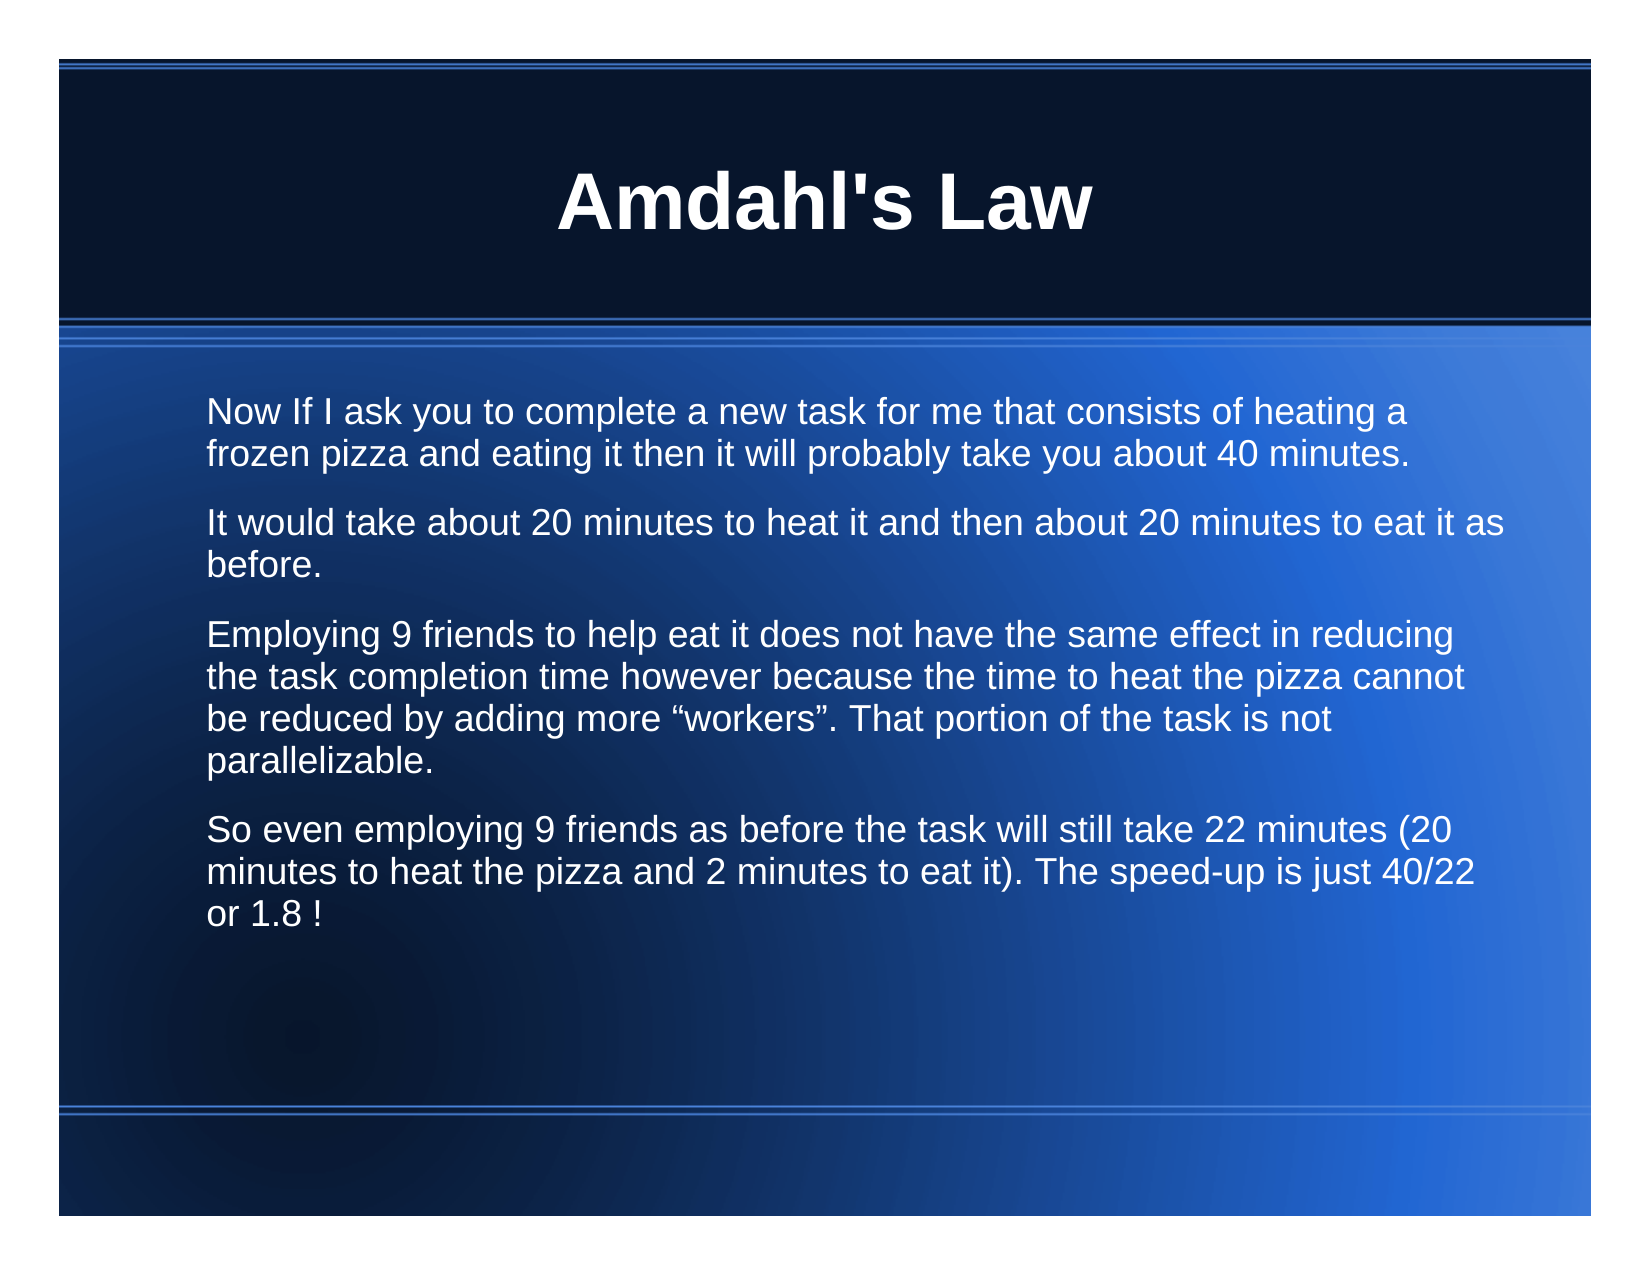

# Amdahl's Law
Now If I ask you to complete a new task for me that consists of heating a frozen pizza and eating it then it will probably take you about 40 minutes.
It would take about 20 minutes to heat it and then about 20 minutes to eat it as before.
Employing 9 friends to help eat it does not have the same effect in reducing the task completion time however because the time to heat the pizza cannot be reduced by adding more “workers”. That portion of the task is not parallelizable.
So even employing 9 friends as before the task will still take 22 minutes (20 minutes to heat the pizza and 2 minutes to eat it). The speed-up is just 40/22 or 1.8 !